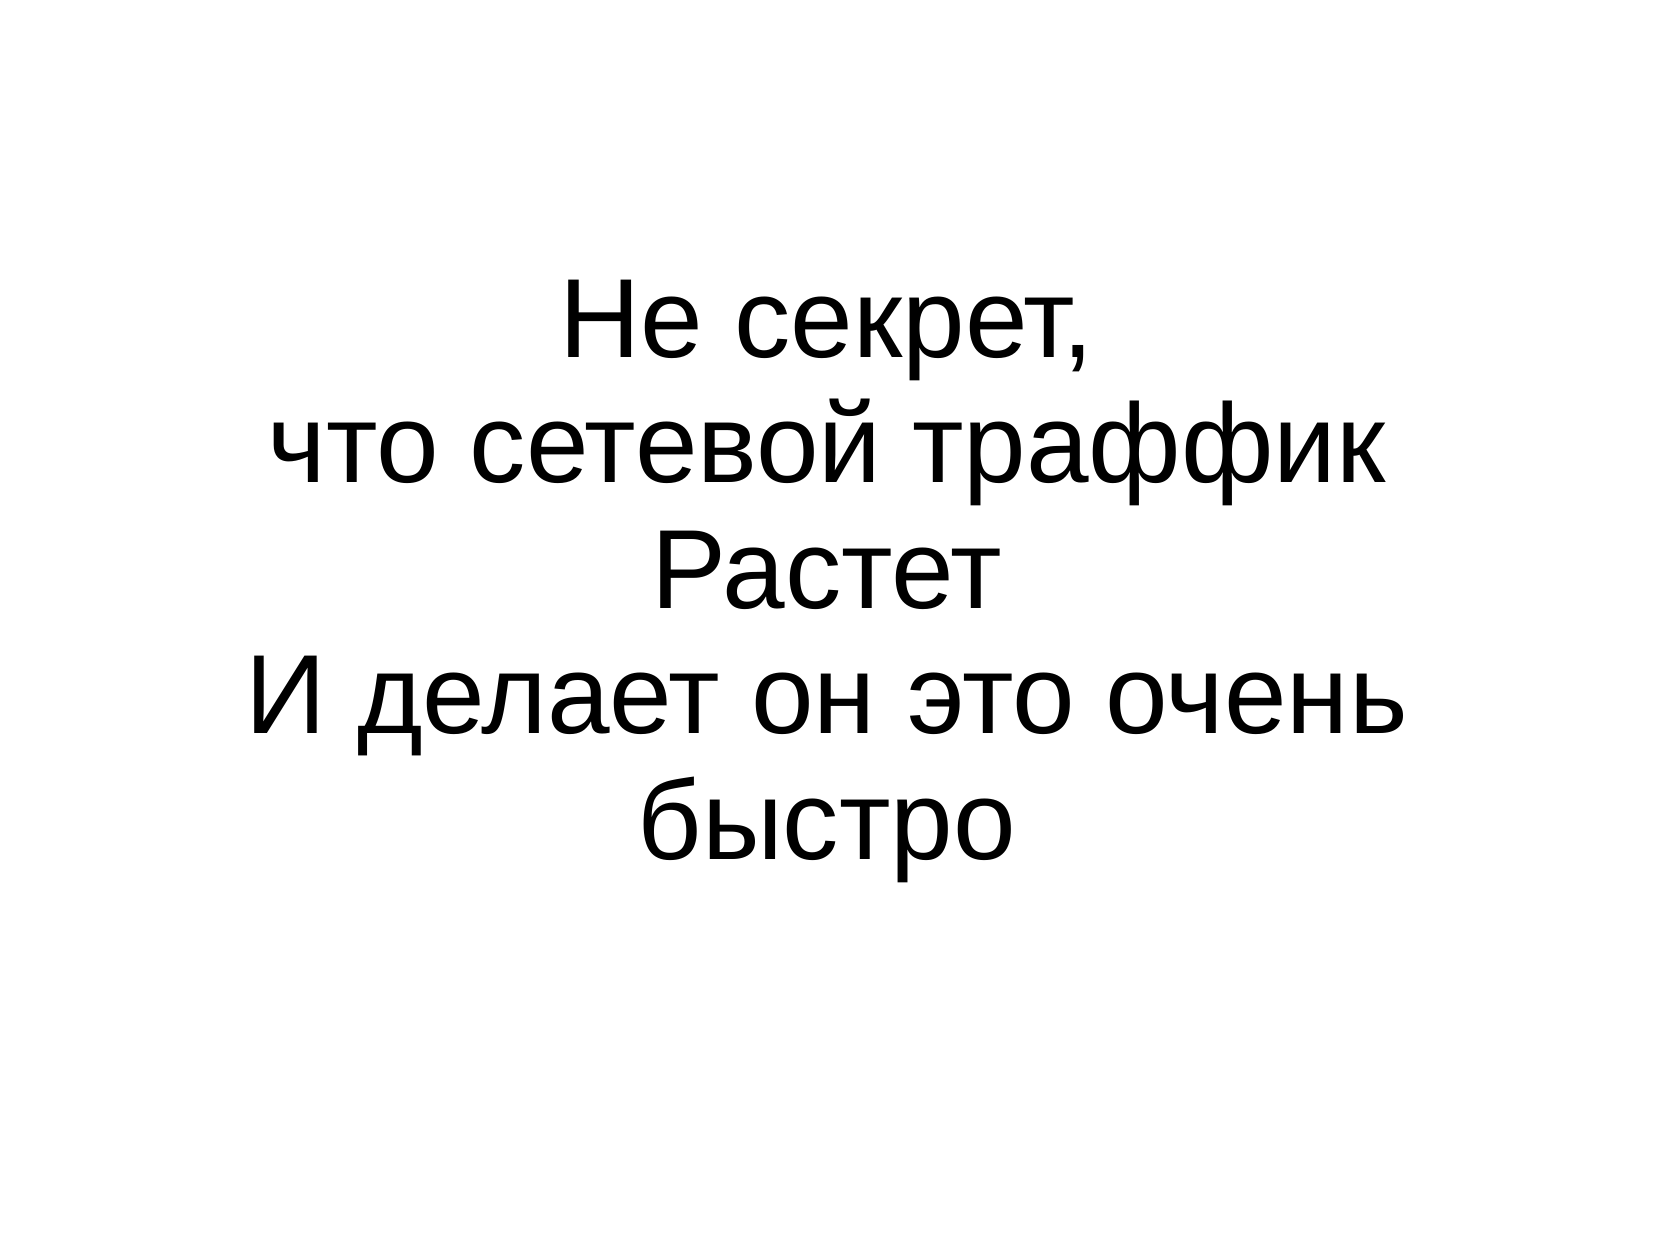

Не секрет,
что сетевой траффик
Растет
И делает он это очень быстро